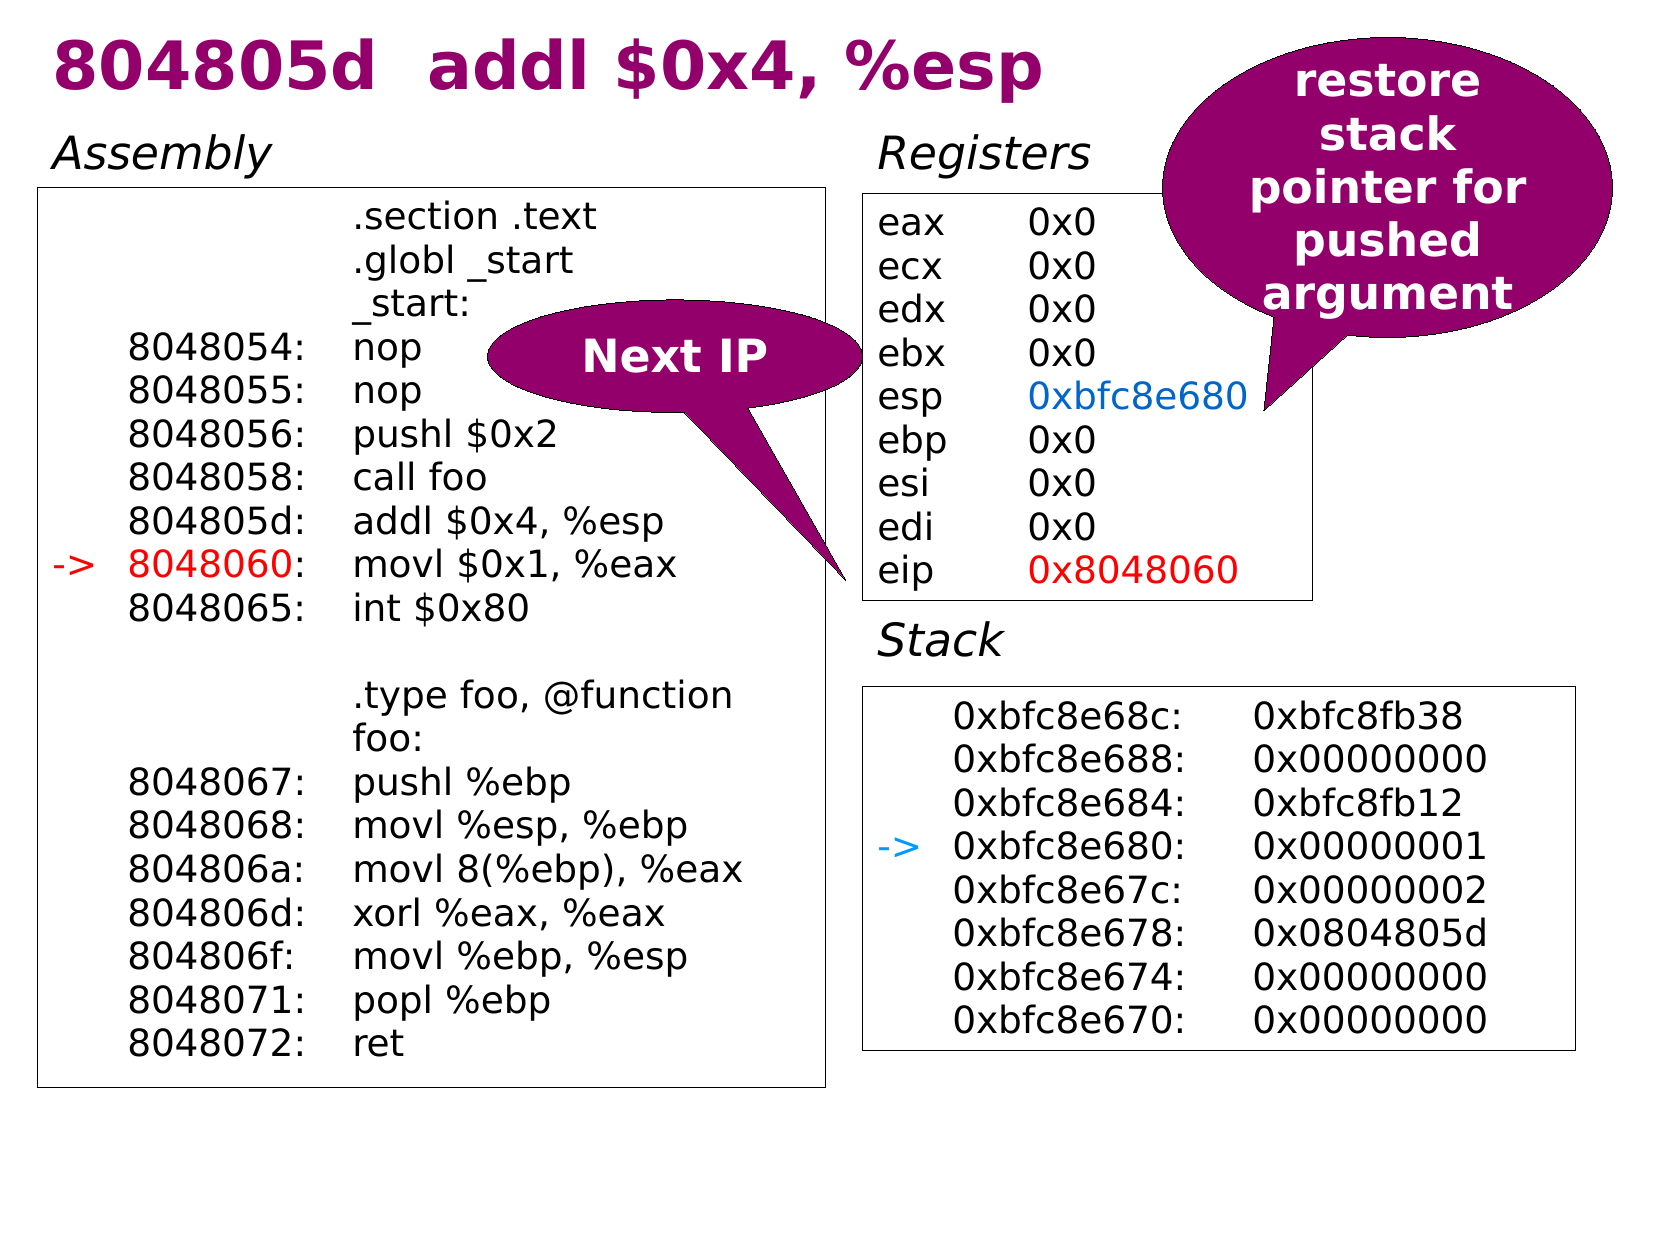

804805d	addl $0x4, %esp
restore stack pointer for pushed argument
Assembly
Registers
				.section .text
				.globl _start
				_start:
 	8048054:	nop
	8048055:	nop
	8048056:	pushl $0x2
	8048058:	call foo
	804805d:	addl $0x4, %esp
->	8048060:	movl $0x1, %eax
	8048065:	int $0x80
				.type foo, @function
				foo:
	8048067:	pushl %ebp
	8048068:	movl %esp, %ebp
	804806a:	movl 8(%ebp), %eax
	804806d:	xorl %eax, %eax
	804806f:	movl %ebp, %esp
	8048071:	popl %ebp
	8048072:	ret
eax		0x0
ecx		0x0
edx		0x0
ebx		0x0
esp		0xbfc8e680
ebp		0x0
esi		0x0
edi		0x0
eip 		0x8048060
Next IP
Stack
	0xbfc8e68c:	0xbfc8fb38
	0xbfc8e688:	0x00000000
	0xbfc8e684:	0xbfc8fb12
->	0xbfc8e680:	0x00000001
	0xbfc8e67c:	0x00000002
	0xbfc8e678: 	0x0804805d
	0xbfc8e674: 	0x00000000
	0xbfc8e670:	0x00000000